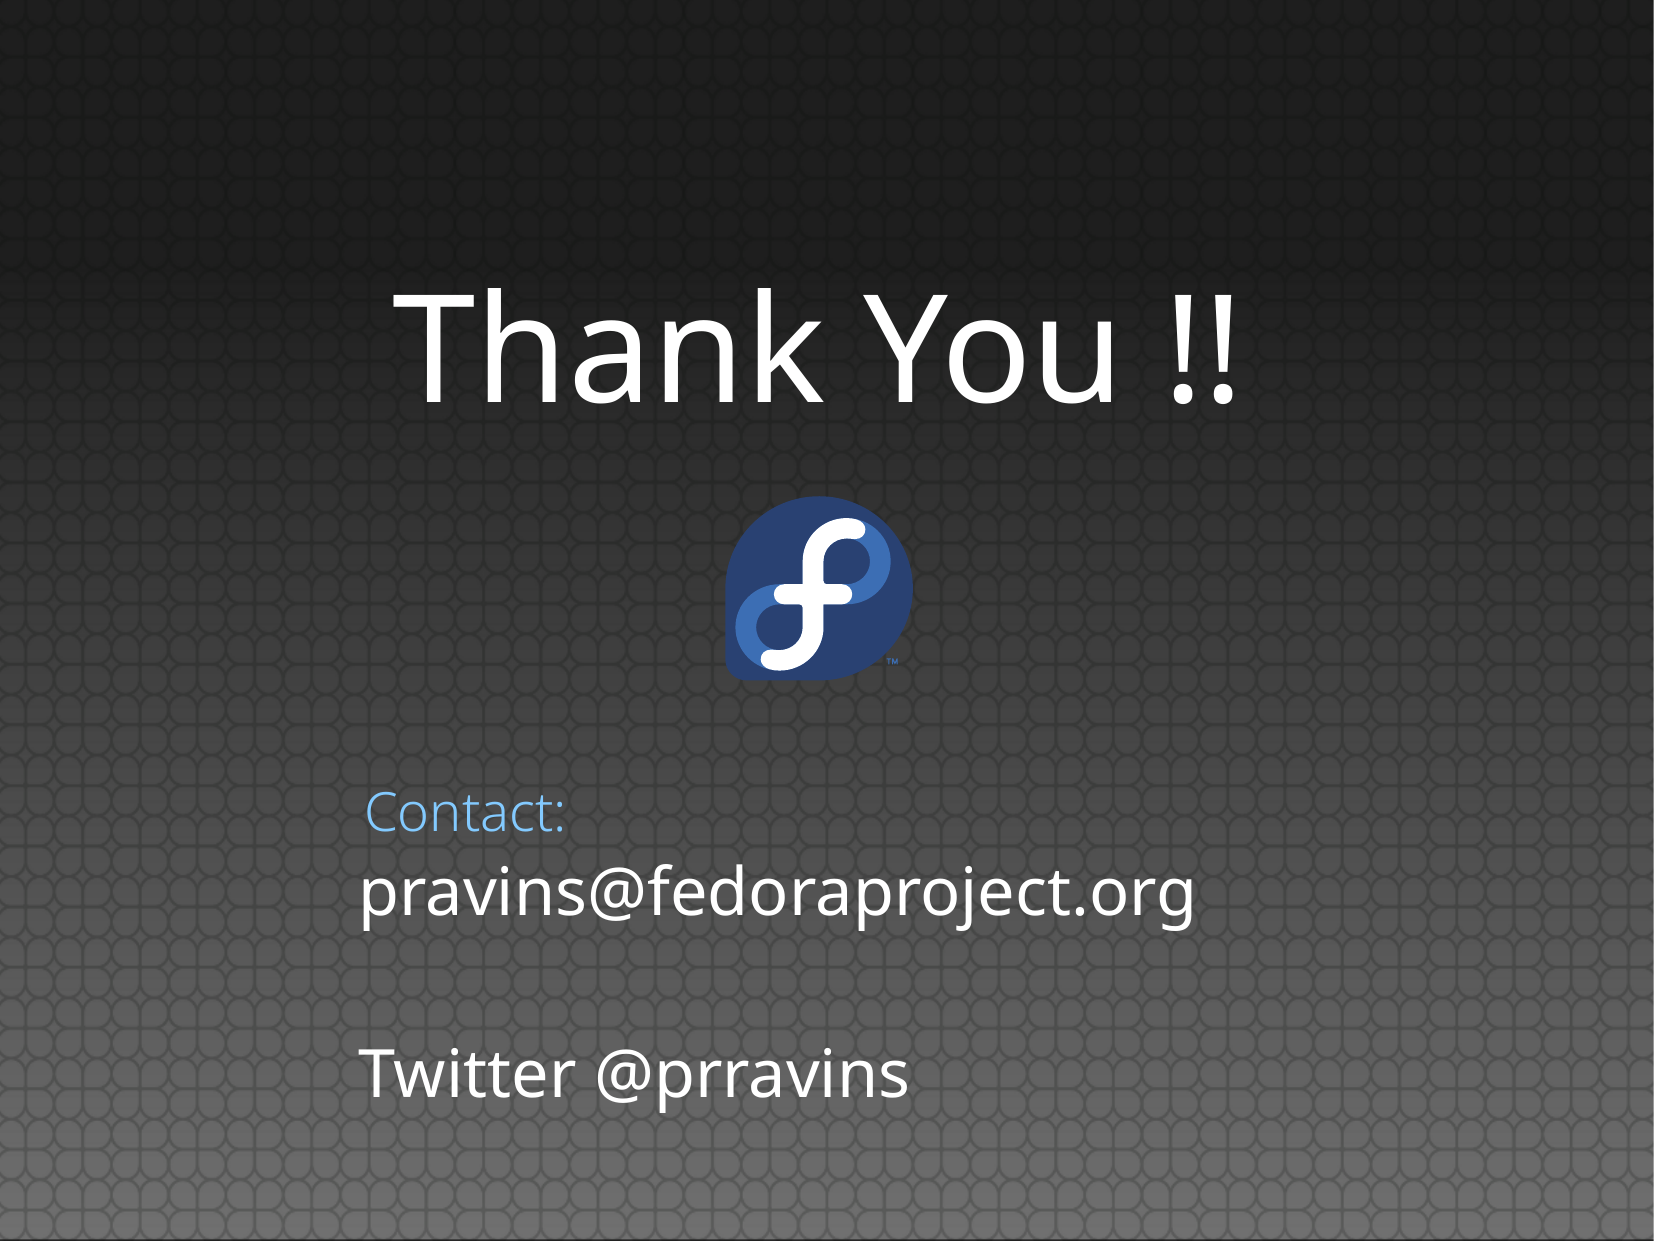

# Thank You !!
Contact:
pravins@fedoraproject.org
Twitter @prravins